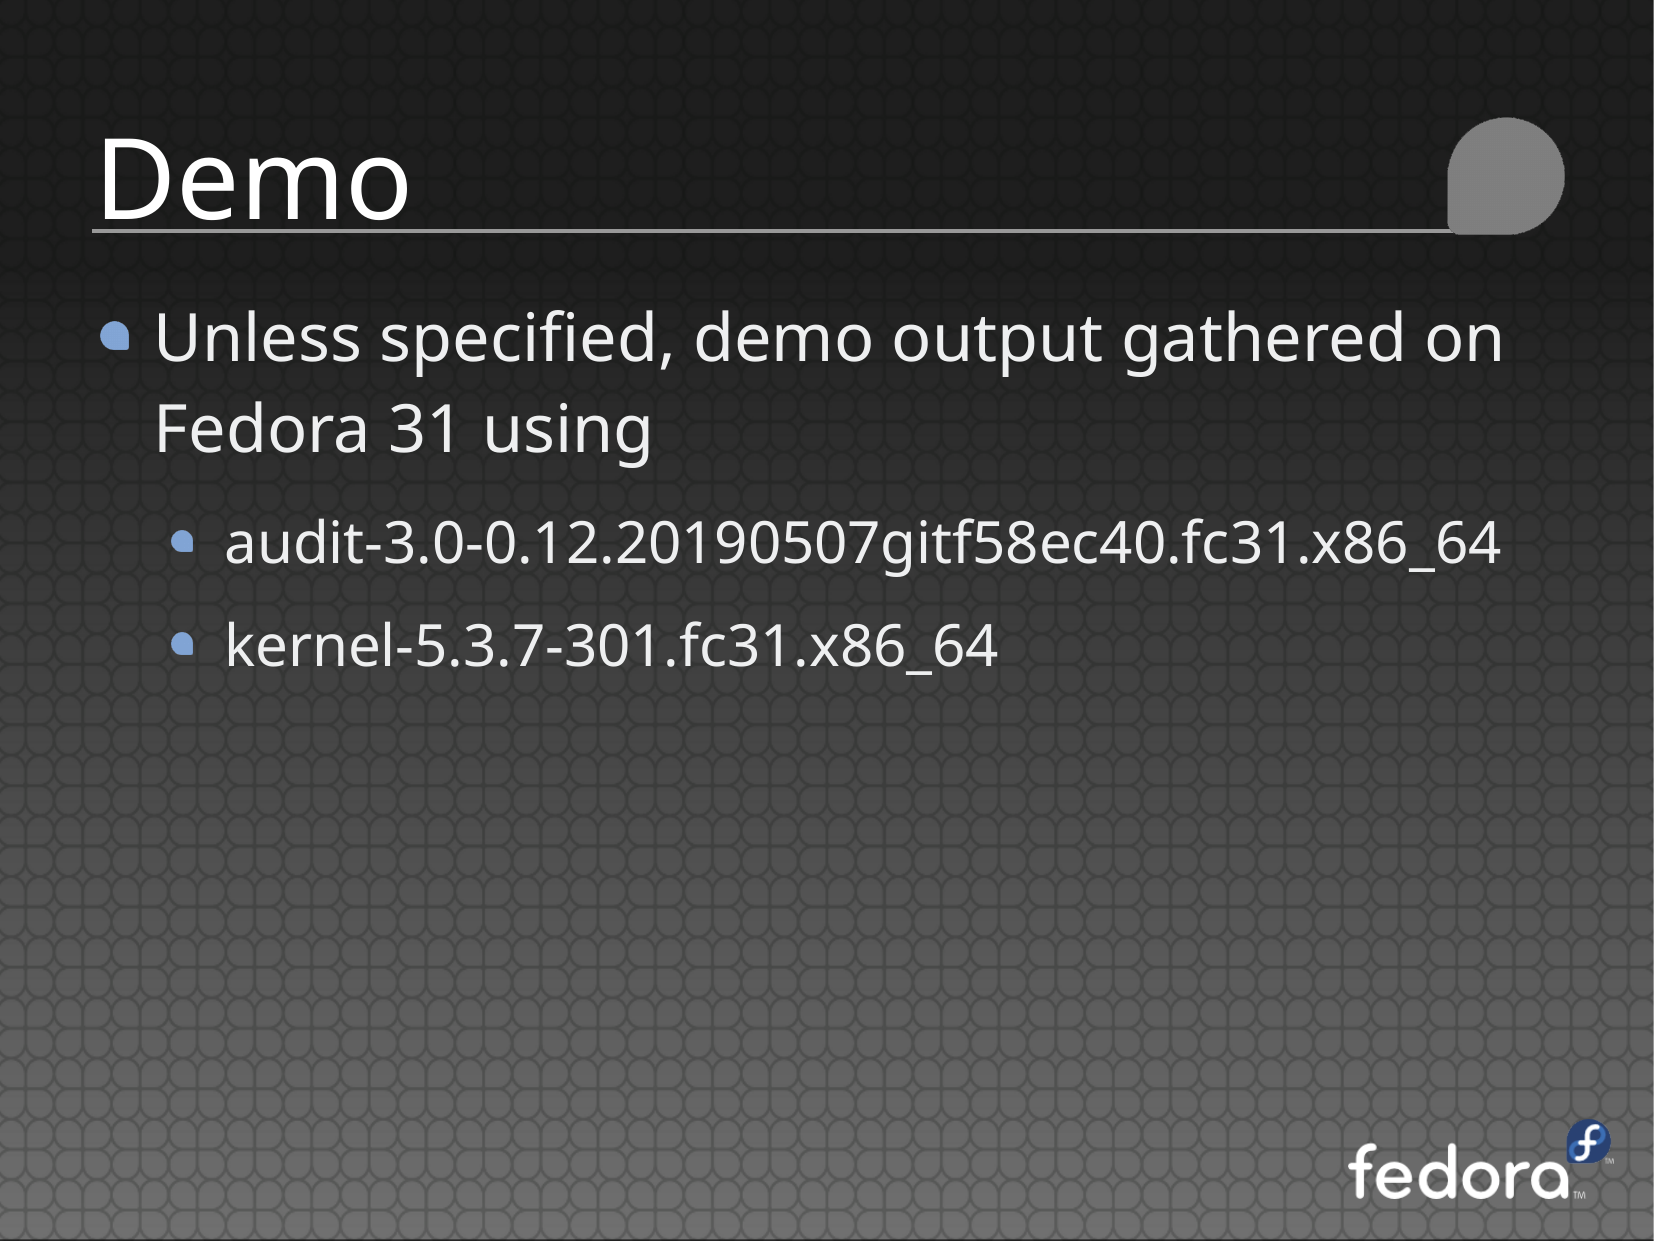

Demo
# Unless specified, demo output gathered on Fedora 31 using
audit-3.0-0.12.20190507gitf58ec40.fc31.x86_64
kernel-5.3.7-301.fc31.x86_64